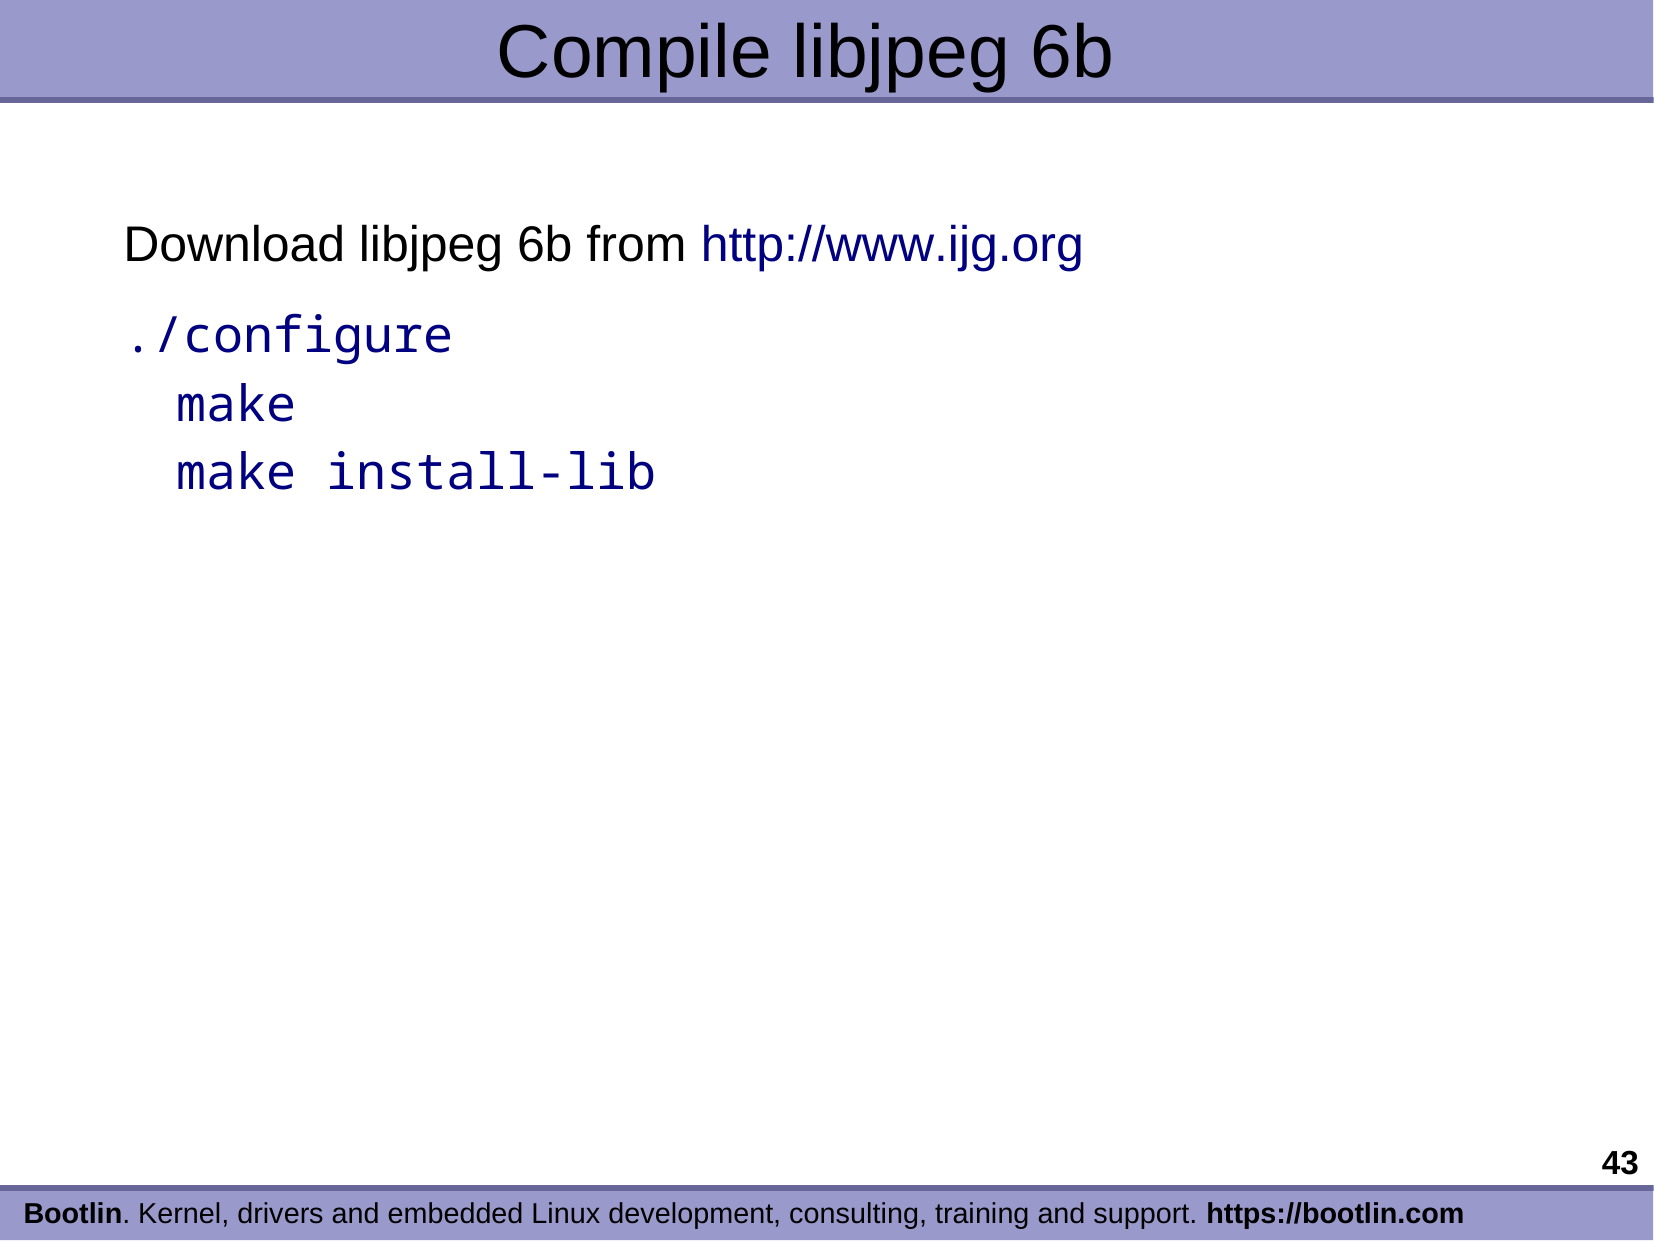

# Compile libjpeg 6b
Download libjpeg 6b from http://www.ijg.org
./configure
make
make install-lib